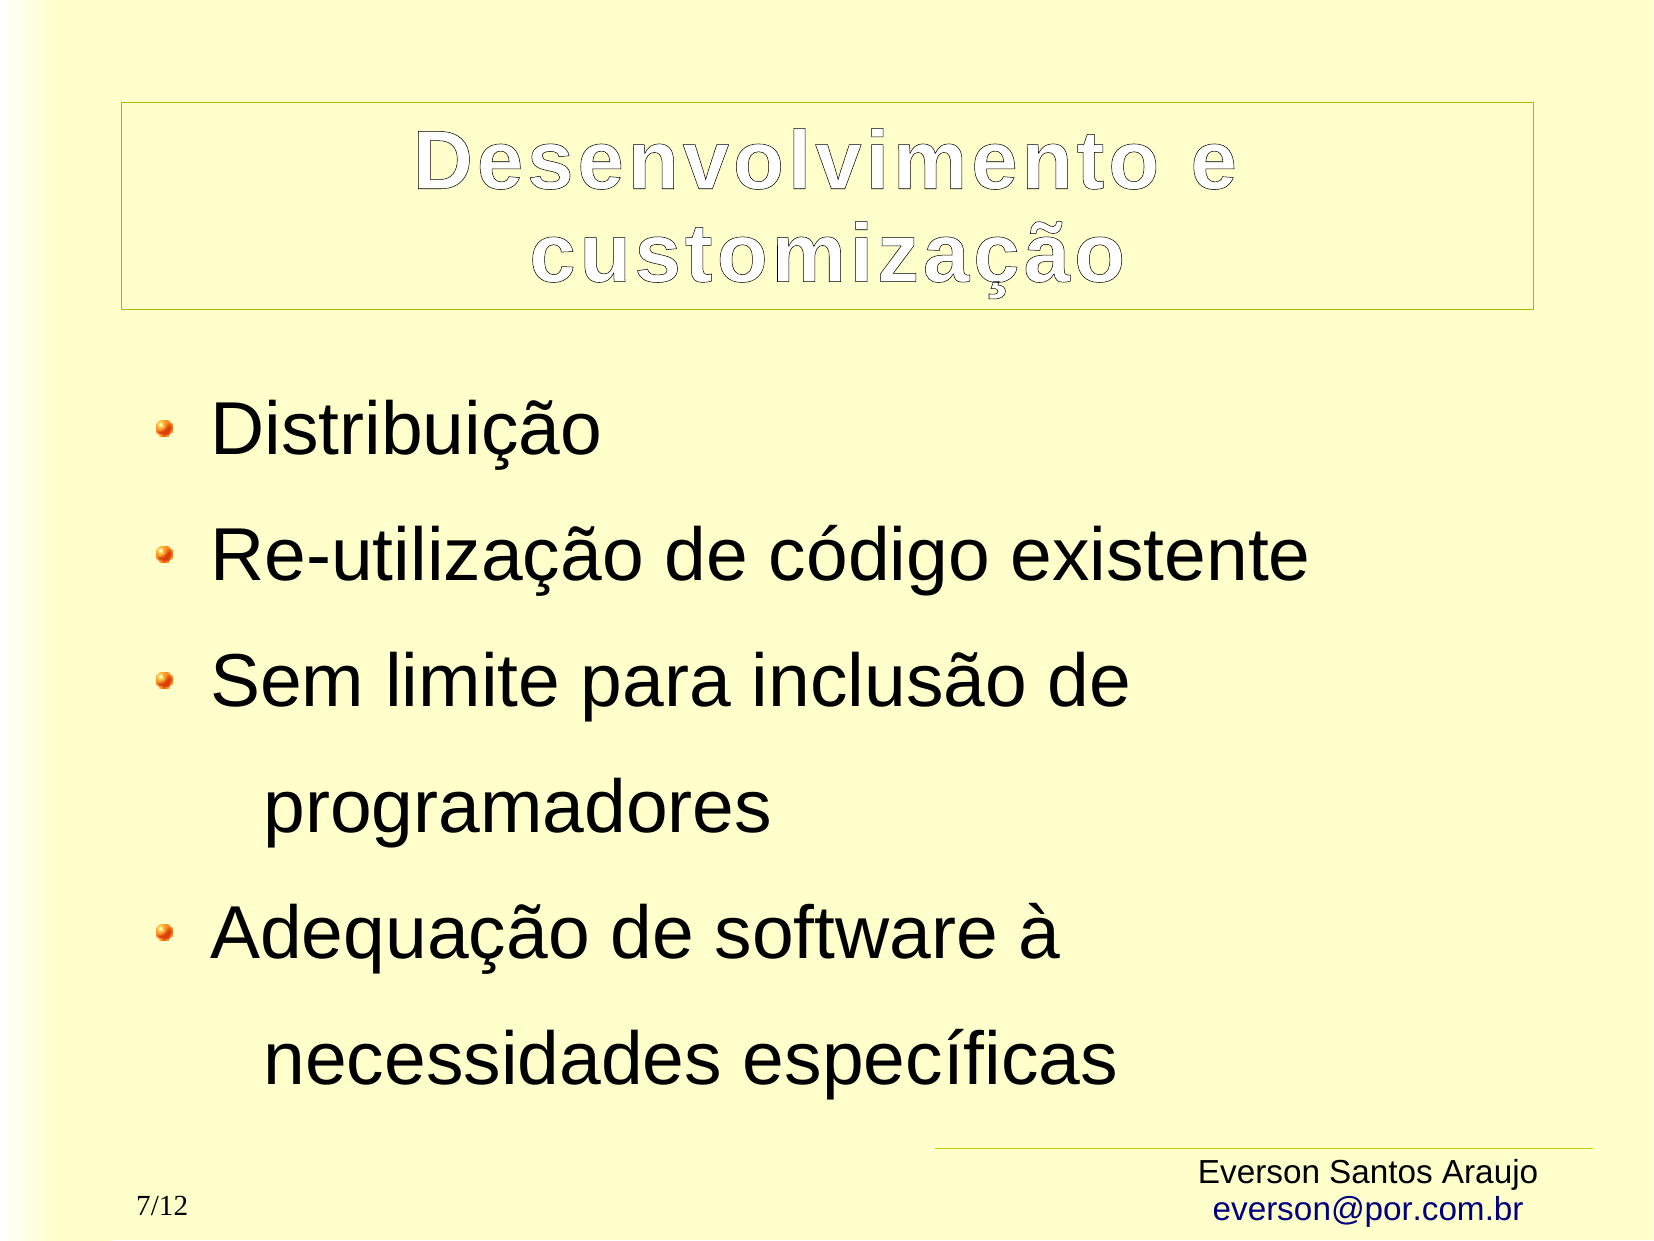

# Desenvolvimento e customização
Distribuição
Re-utilização de código existente
Sem limite para inclusão de programadores
Adequação de software à necessidades específicas